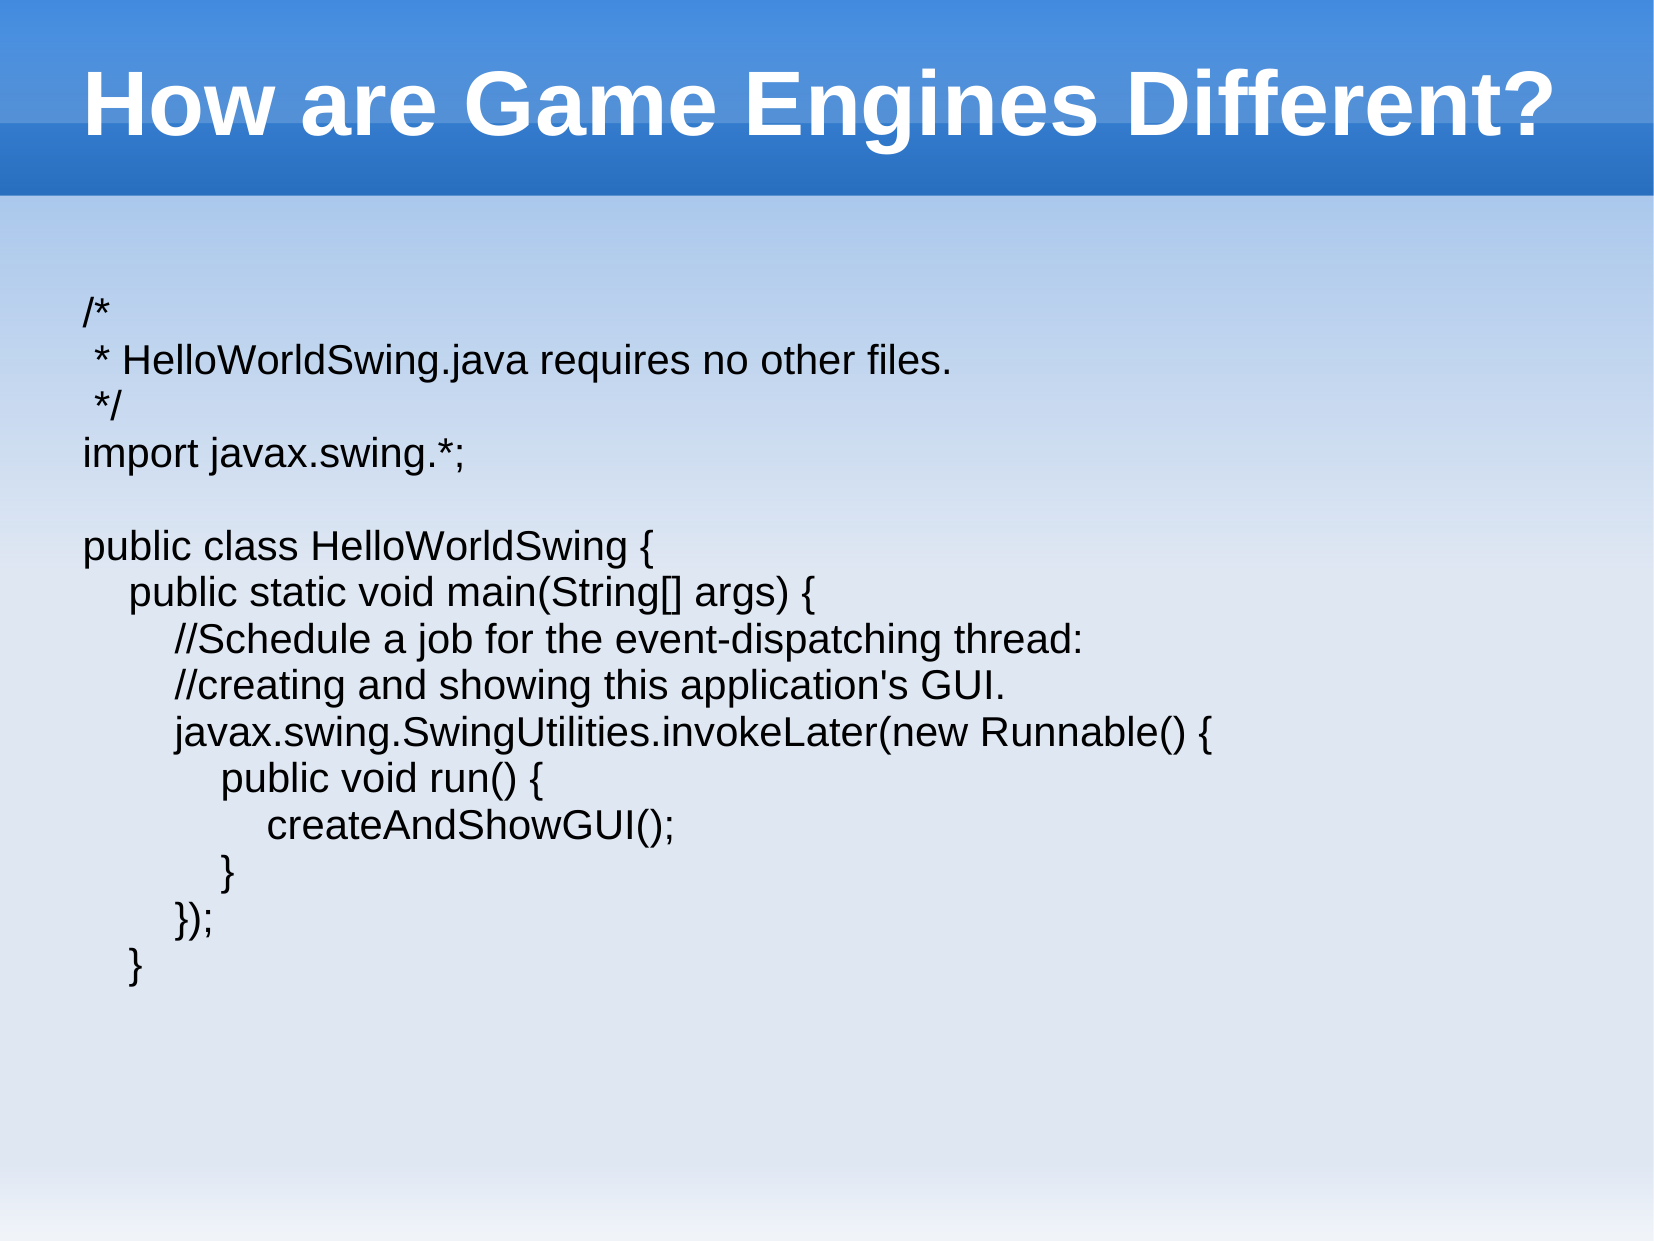

# How are Game Engines Different?
/*
 * HelloWorldSwing.java requires no other files.
 */
import javax.swing.*;
public class HelloWorldSwing {
 public static void main(String[] args) {
 //Schedule a job for the event-dispatching thread:
 //creating and showing this application's GUI.
 javax.swing.SwingUtilities.invokeLater(new Runnable() {
 public void run() {
 createAndShowGUI();
 }
 });
 }